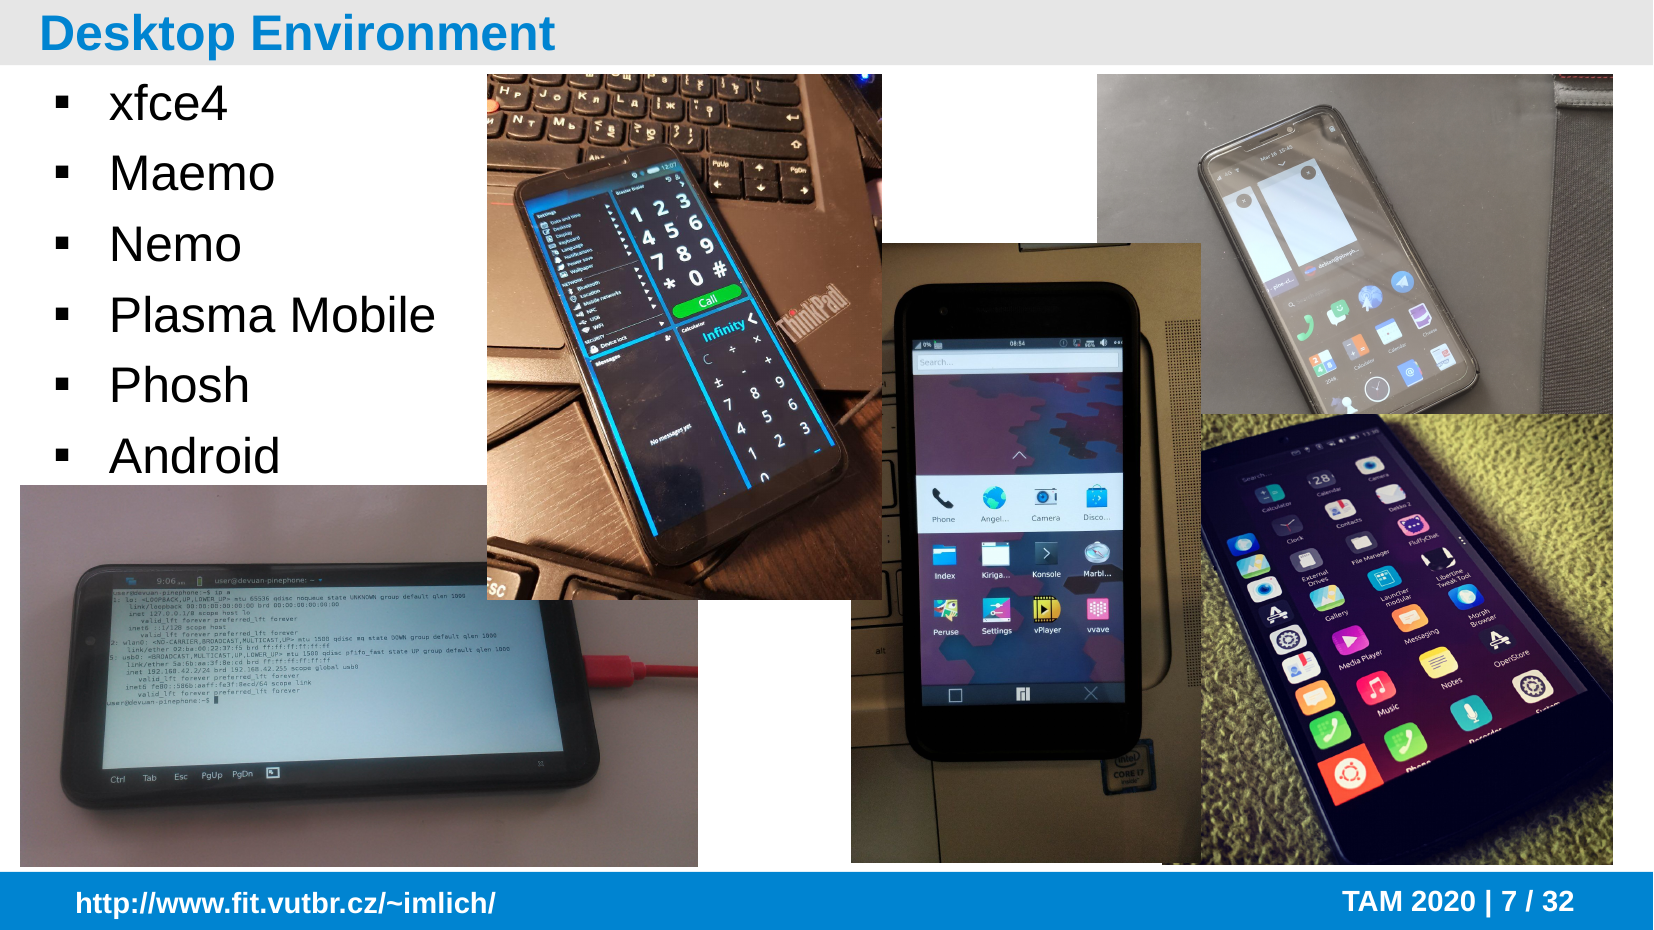

# Desktop Environment
xfce4
Maemo
Nemo
Plasma Mobile
Phosh
Android